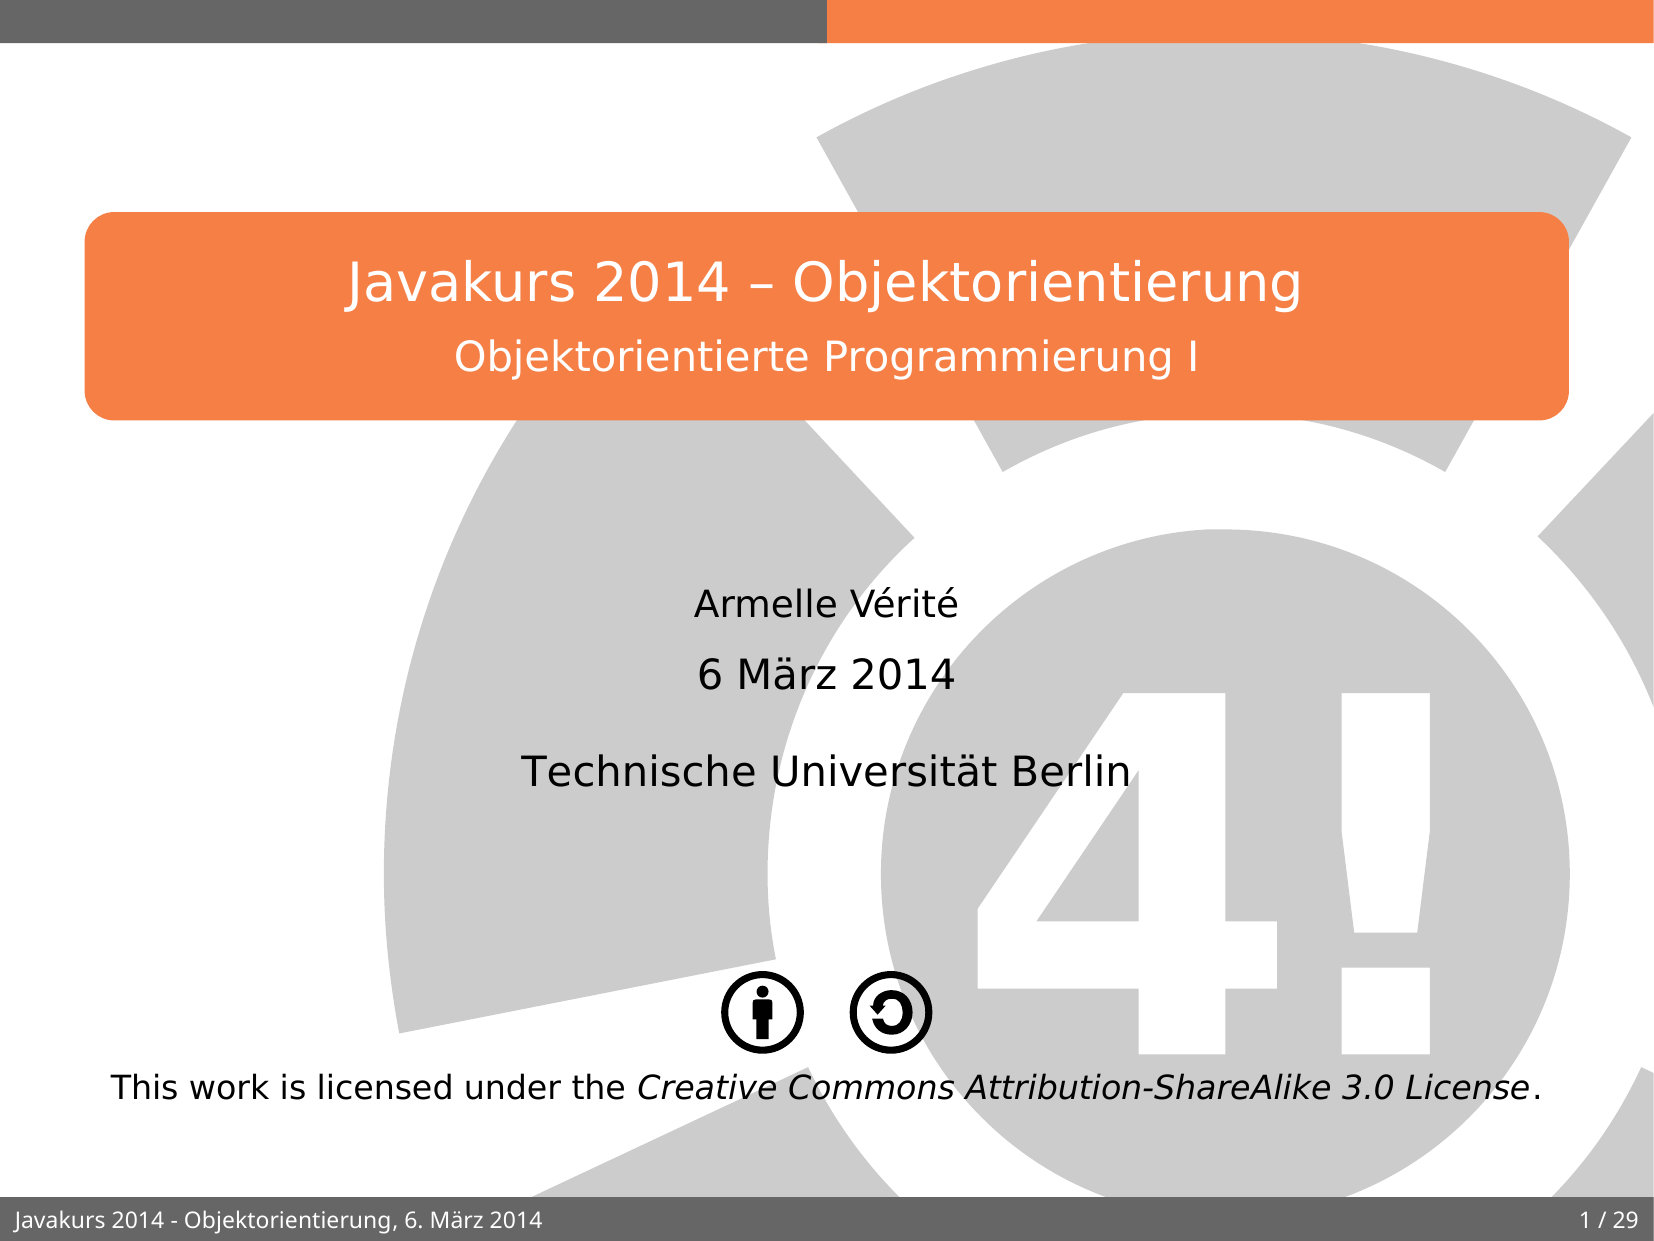

#
Javakurs 2014 – Objektorientierung
Objektorientierte Programmierung I
Armelle Vérité
6 März 2014
Technische Universität Berlin
This work is licensed under the Creative Commons Attribution-ShareAlike 3.0 License.